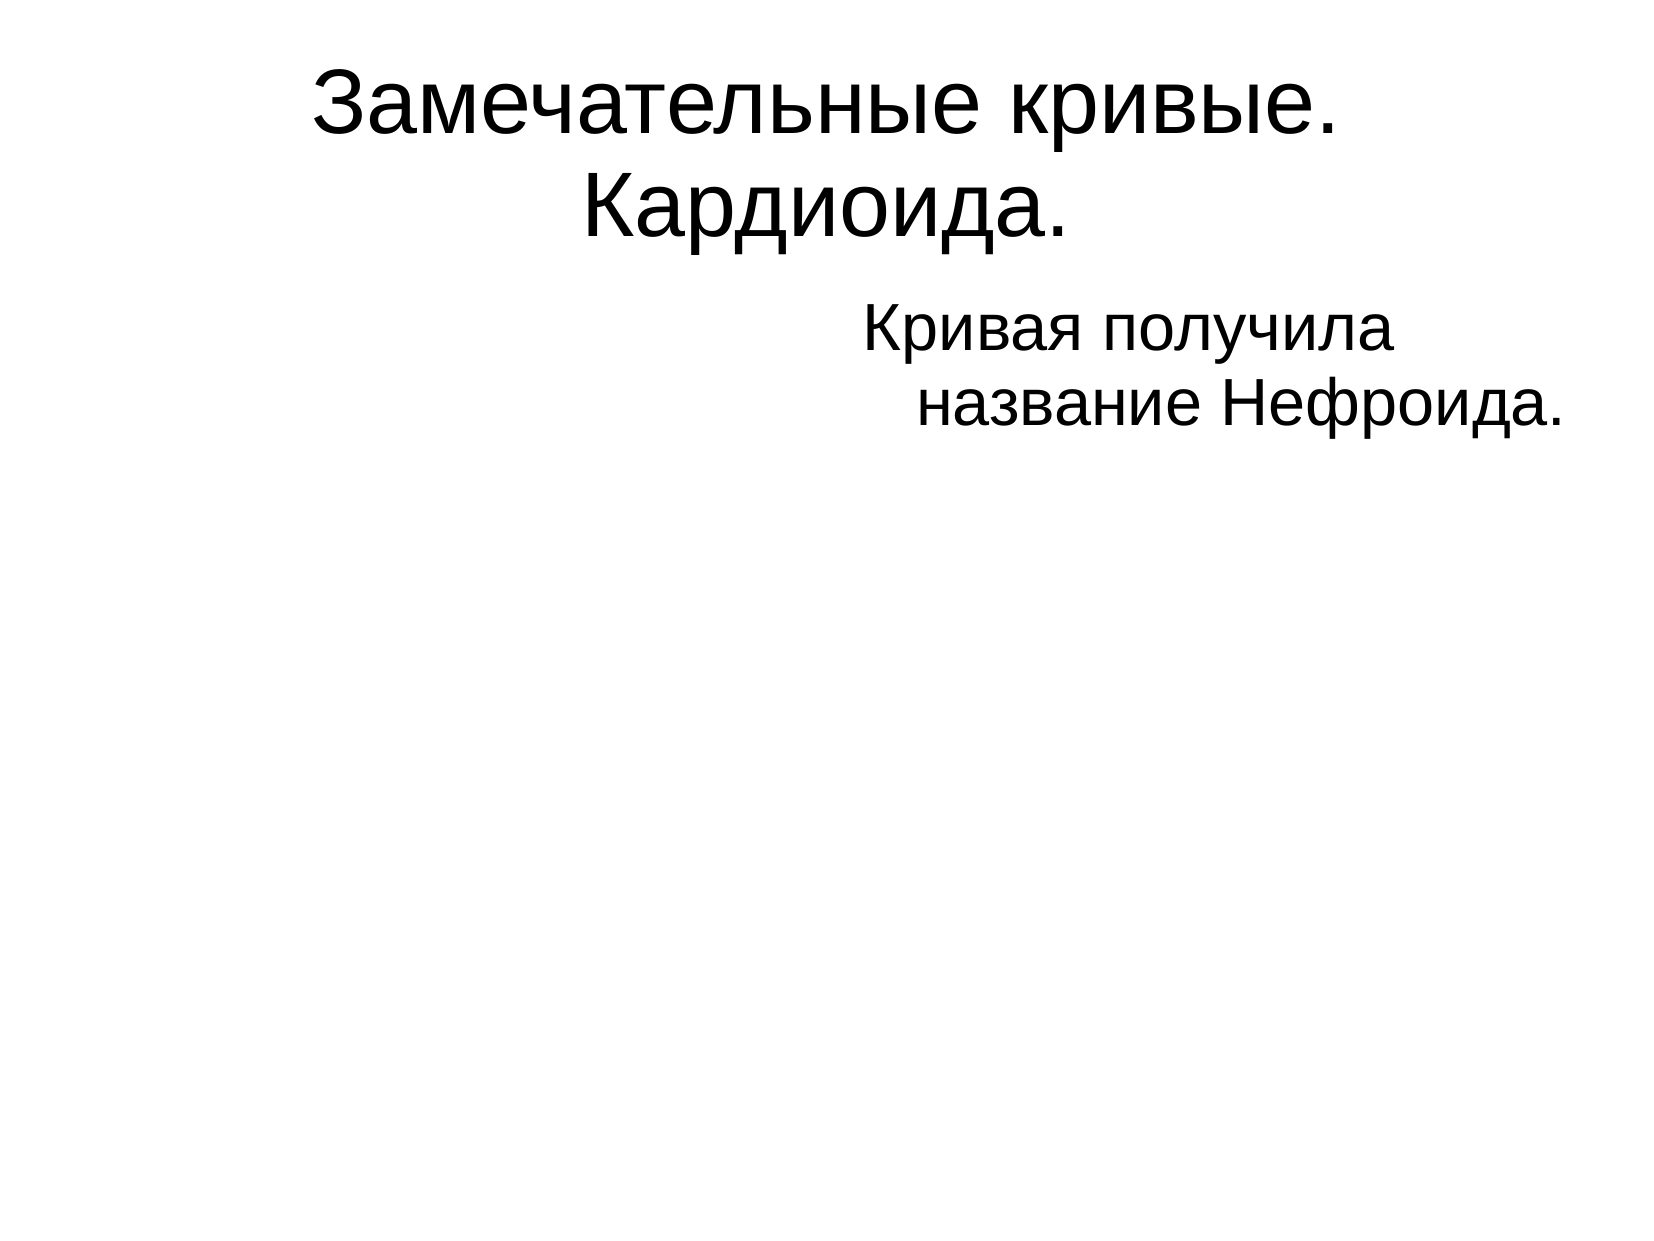

# Замечательные кривые. Кардиоида.
Кривая получила название Нефроида.